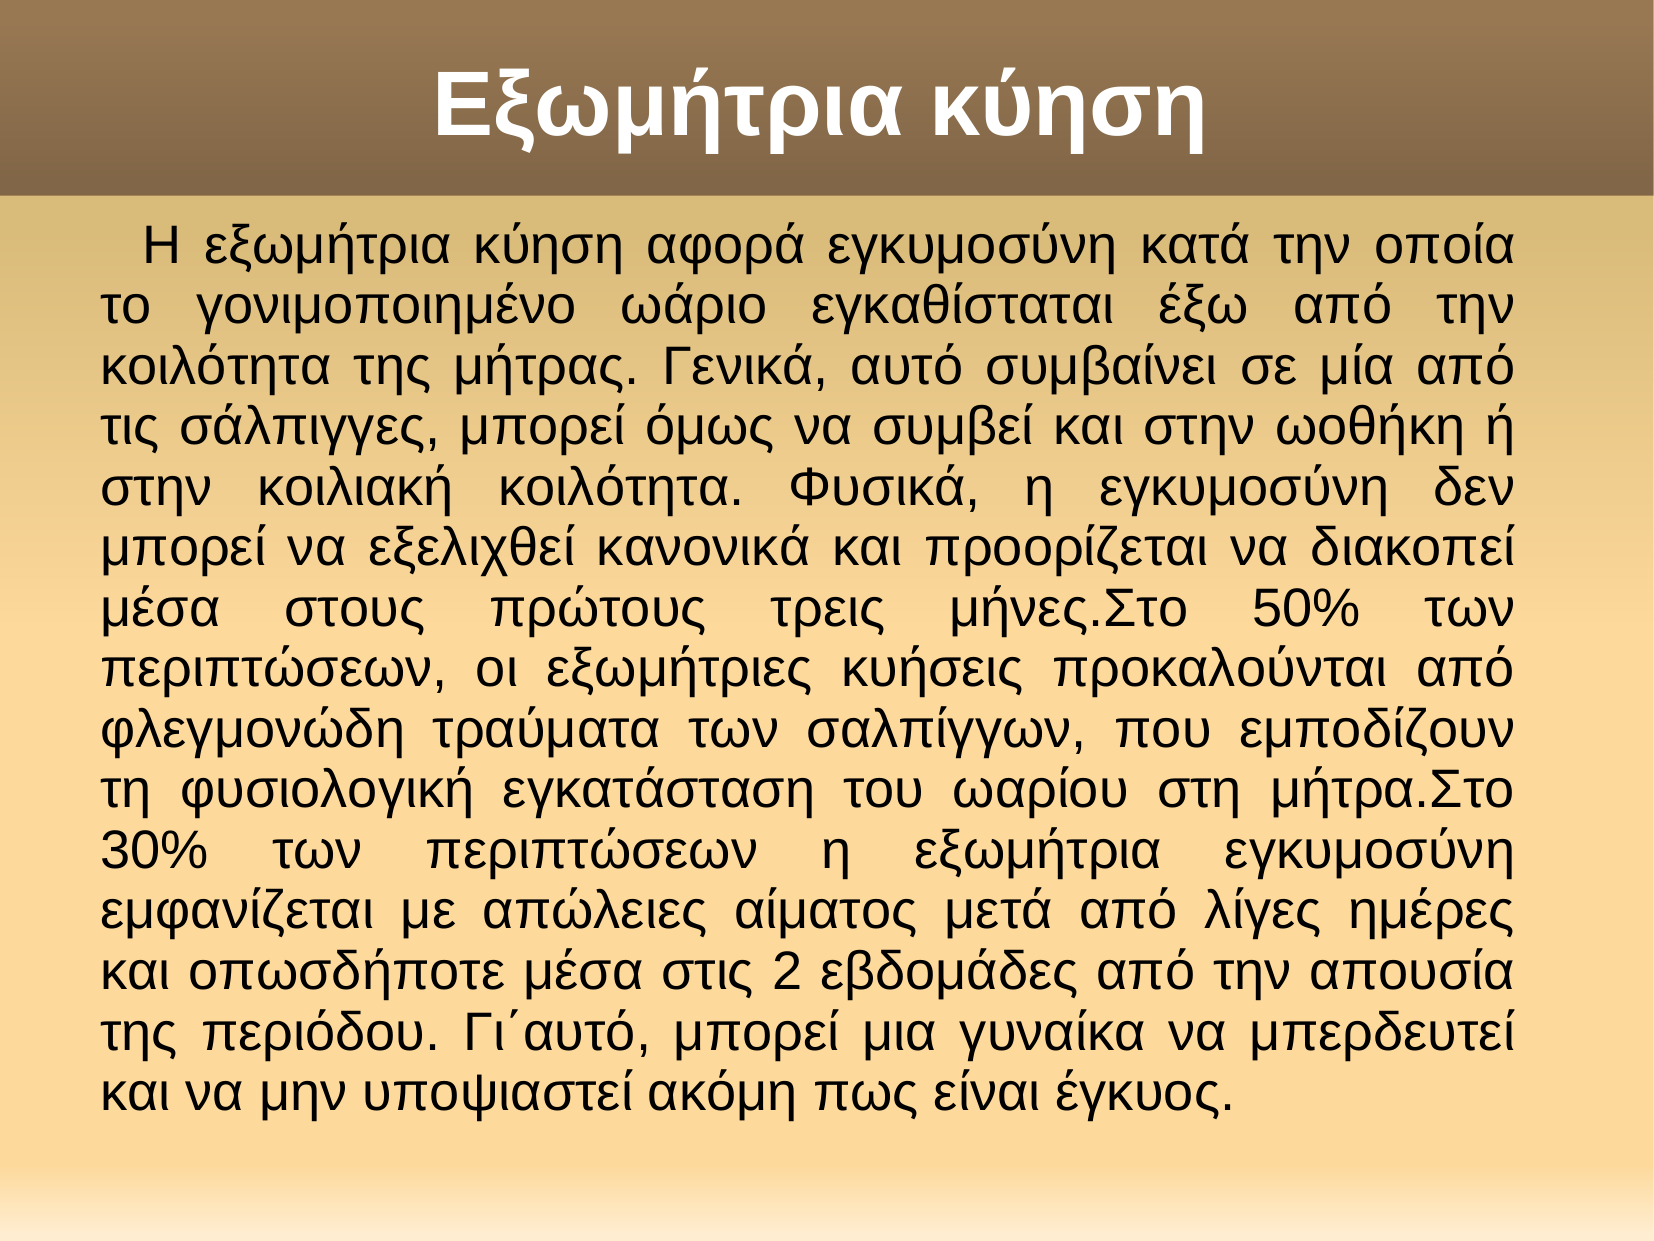

# Εξωμήτρια κύηση
 Η εξωμήτρια κύηση αφορά εγκυμοσύνη κατά την οποία το γονιμοποιημένο ωάριο εγκαθίσταται έξω από την κοιλότητα της μήτρας. Γενικά, αυτό συμβαίνει σε μία από τις σάλπιγγες, μπορεί όμως να συμβεί και στην ωοθήκη ή στην κοιλιακή κοιλότητα. Φυσικά, η εγκυμοσύνη δεν μπορεί να εξελιχθεί κανονικά και προορίζεται να διακοπεί μέσα στους πρώτους τρεις μήνες.Στο 50% των περιπτώσεων, οι εξωμήτριες κυήσεις προκαλούνται από φλεγμονώδη τραύματα των σαλπίγγων, που εμποδίζουν τη φυσιολογική εγκατάσταση του ωαρίου στη μήτρα.Στο 30% των περιπτώσεων η εξωμήτρια εγκυμοσύνη εμφανίζεται με απώλειες αίματος μετά από λίγες ημέρες και οπωσδήποτε μέσα στις 2 εβδομάδες από την απουσία της περιόδου. Γι΄αυτό, μπορεί μια γυναίκα να μπερδευτεί και να μην υποψιαστεί ακόμη πως είναι έγκυος.